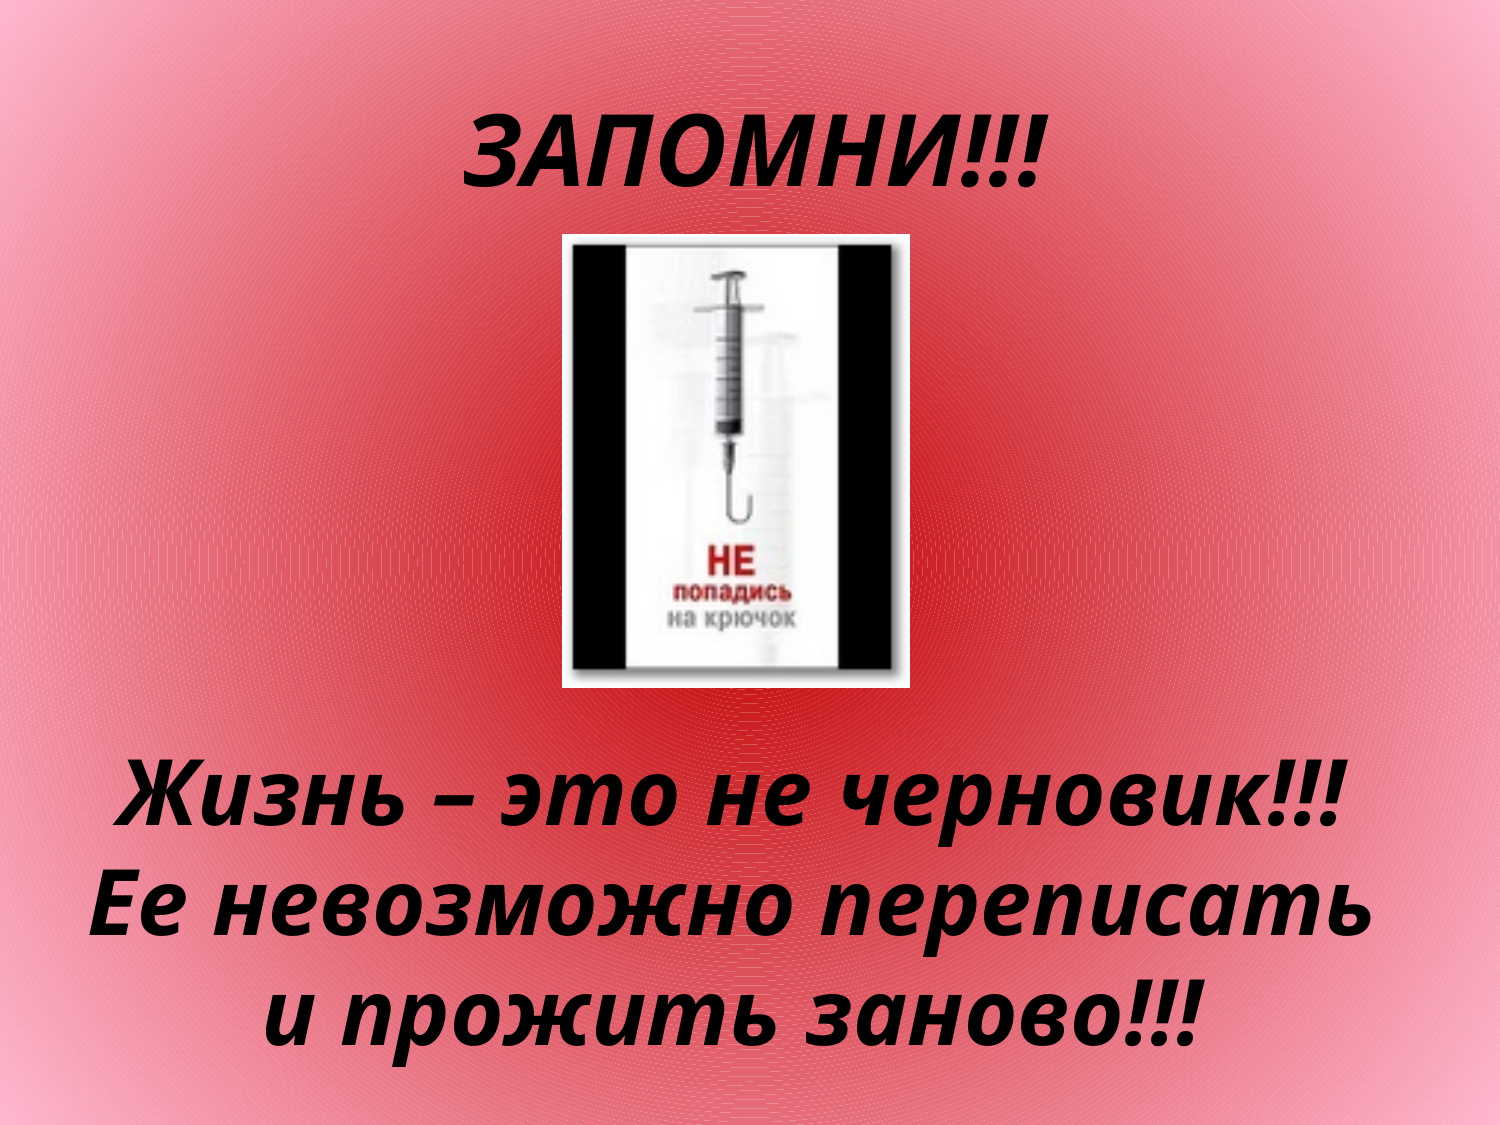

# ЗАПОМНИ!!!
Жизнь – это не черновик!!! Ее невозможно переписать и прожить заново!!!